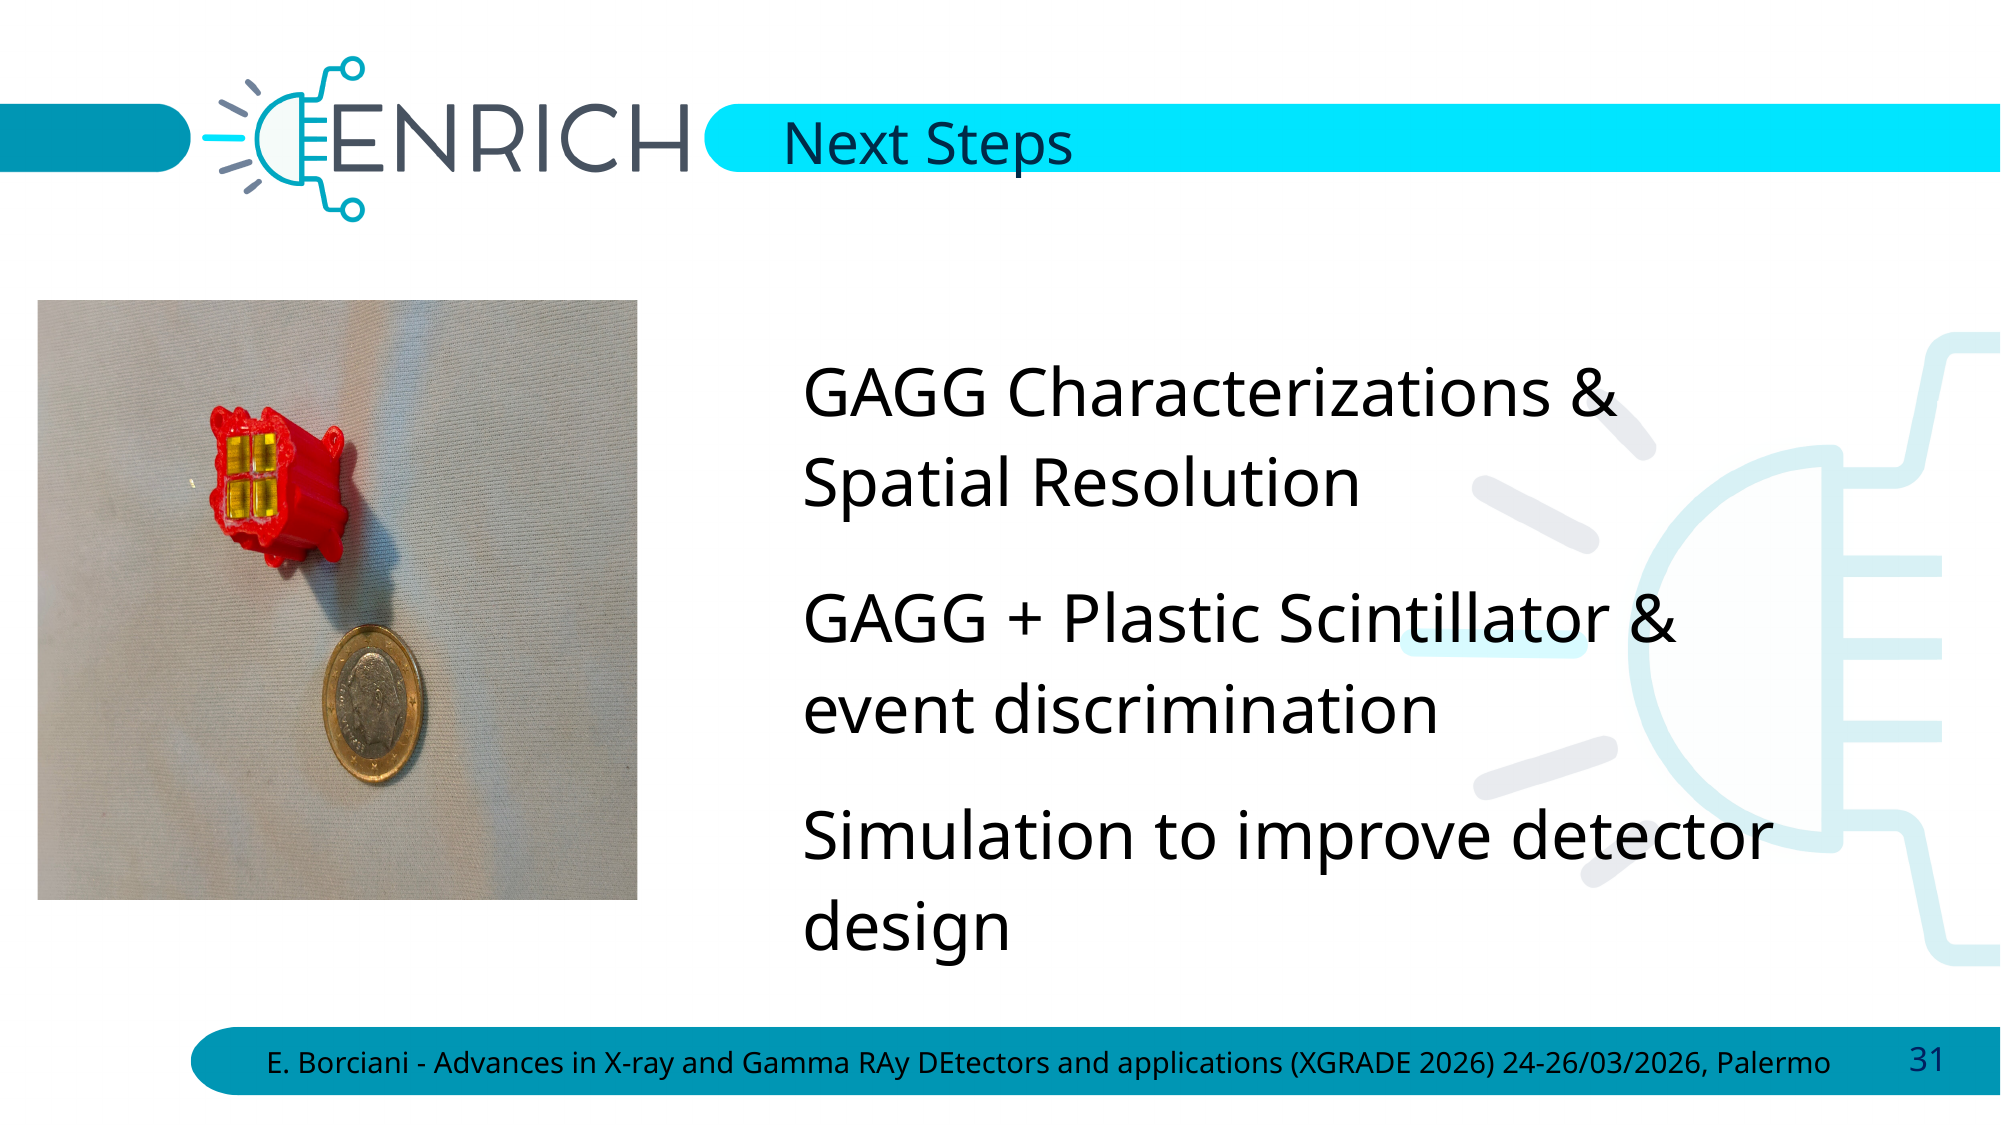

Next Steps
GAGG Characterizations & Spatial Resolution
GAGG + Plastic Scintillator & event discrimination
Simulation to improve detector design
E. Borciani - Advances in X-ray and Gamma RAy DEtectors and applications (XGRADE 2026) 24-26/03/2026, Palermo